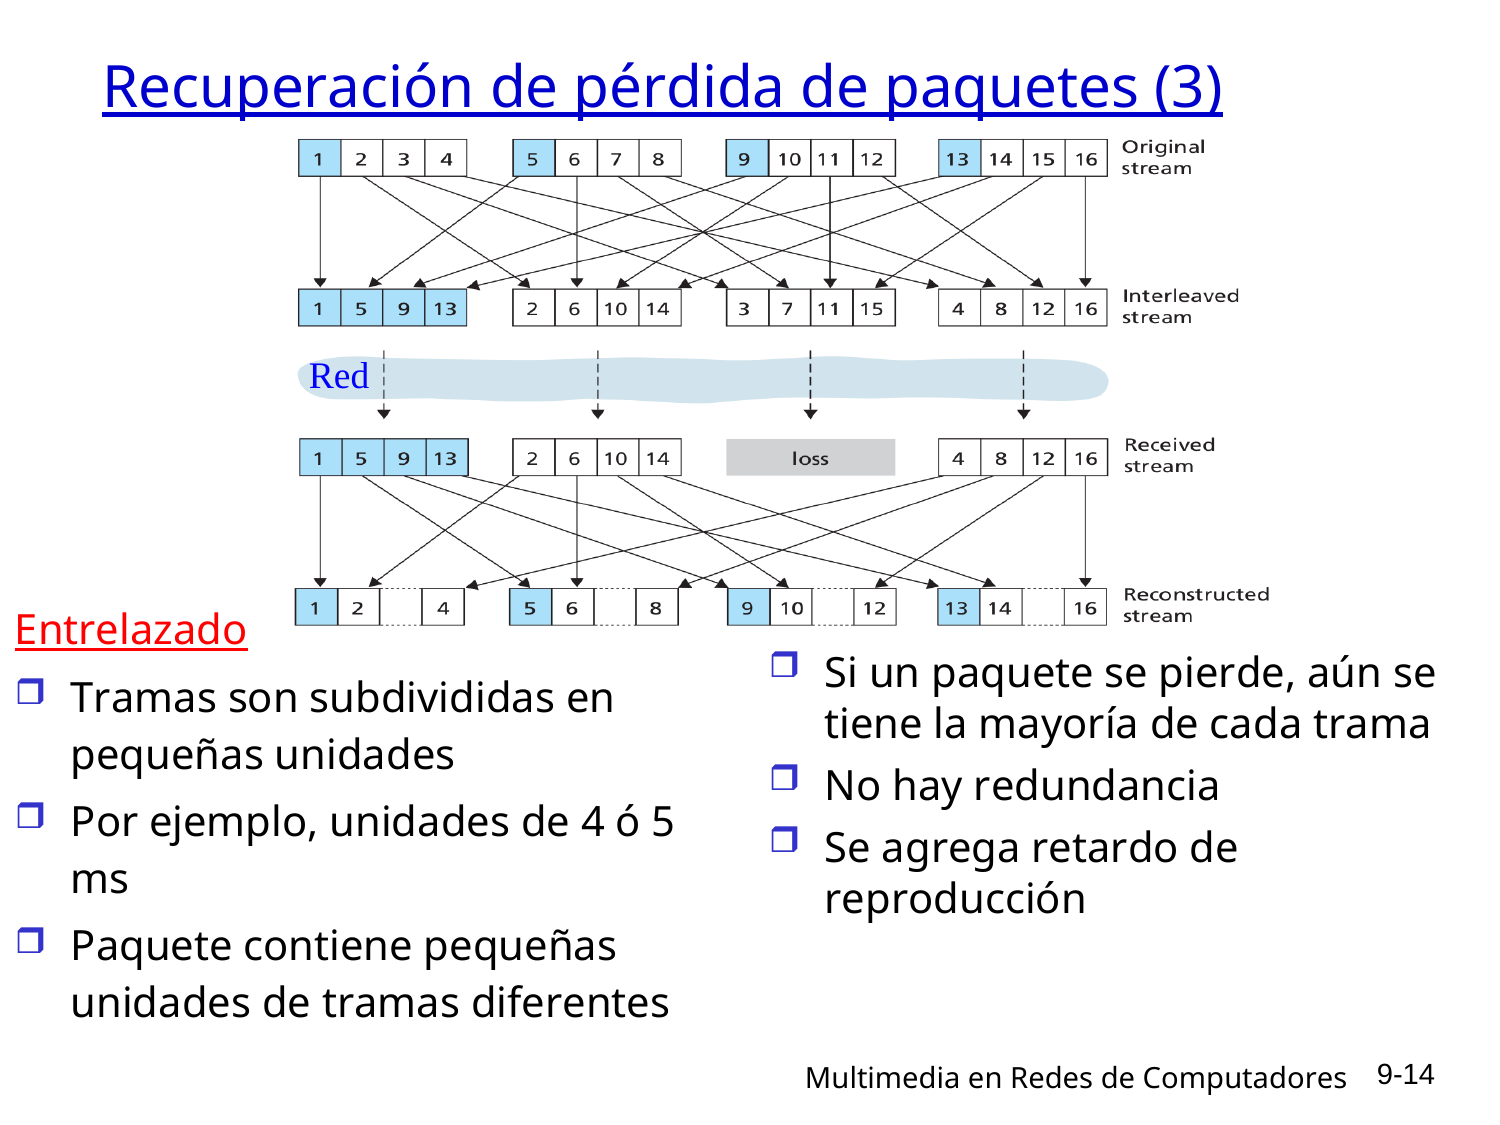

# Recuperación de pérdida de paquetes (3)
Red
Entrelazado
Tramas son subdivididas en pequeñas unidades
Por ejemplo, unidades de 4 ó 5 ms
Paquete contiene pequeñas unidades de tramas diferentes
Si un paquete se pierde, aún se tiene la mayoría de cada trama
No hay redundancia
Se agrega retardo de reproducción
14